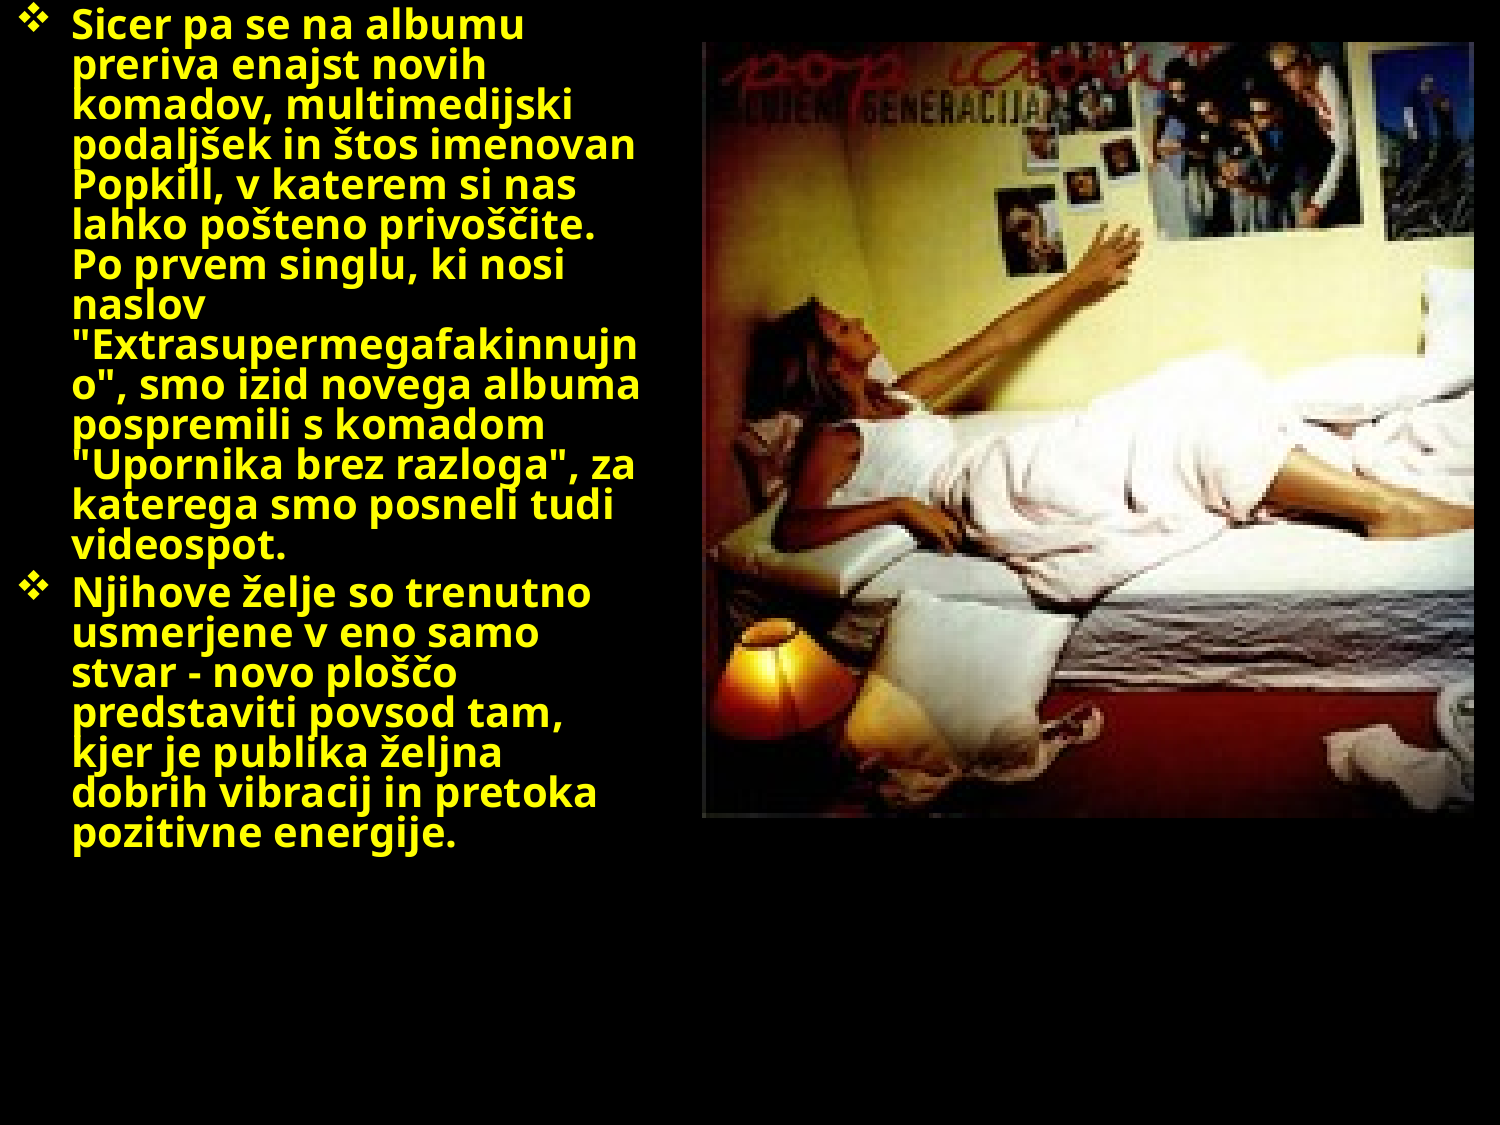

Sicer pa se na albumu preriva enajst novih komadov, multimedijski podaljšek in štos imenovan Popkill, v katerem si nas lahko pošteno privoščite. Po prvem singlu, ki nosi naslov "Extrasupermegafakinnujno", smo izid novega albuma pospremili s komadom "Upornika brez razloga", za katerega smo posneli tudi videospot.
Njihove želje so trenutno usmerjene v eno samo stvar - novo ploščo predstaviti povsod tam, kjer je publika željna dobrih vibracij in pretoka pozitivne energije.
#